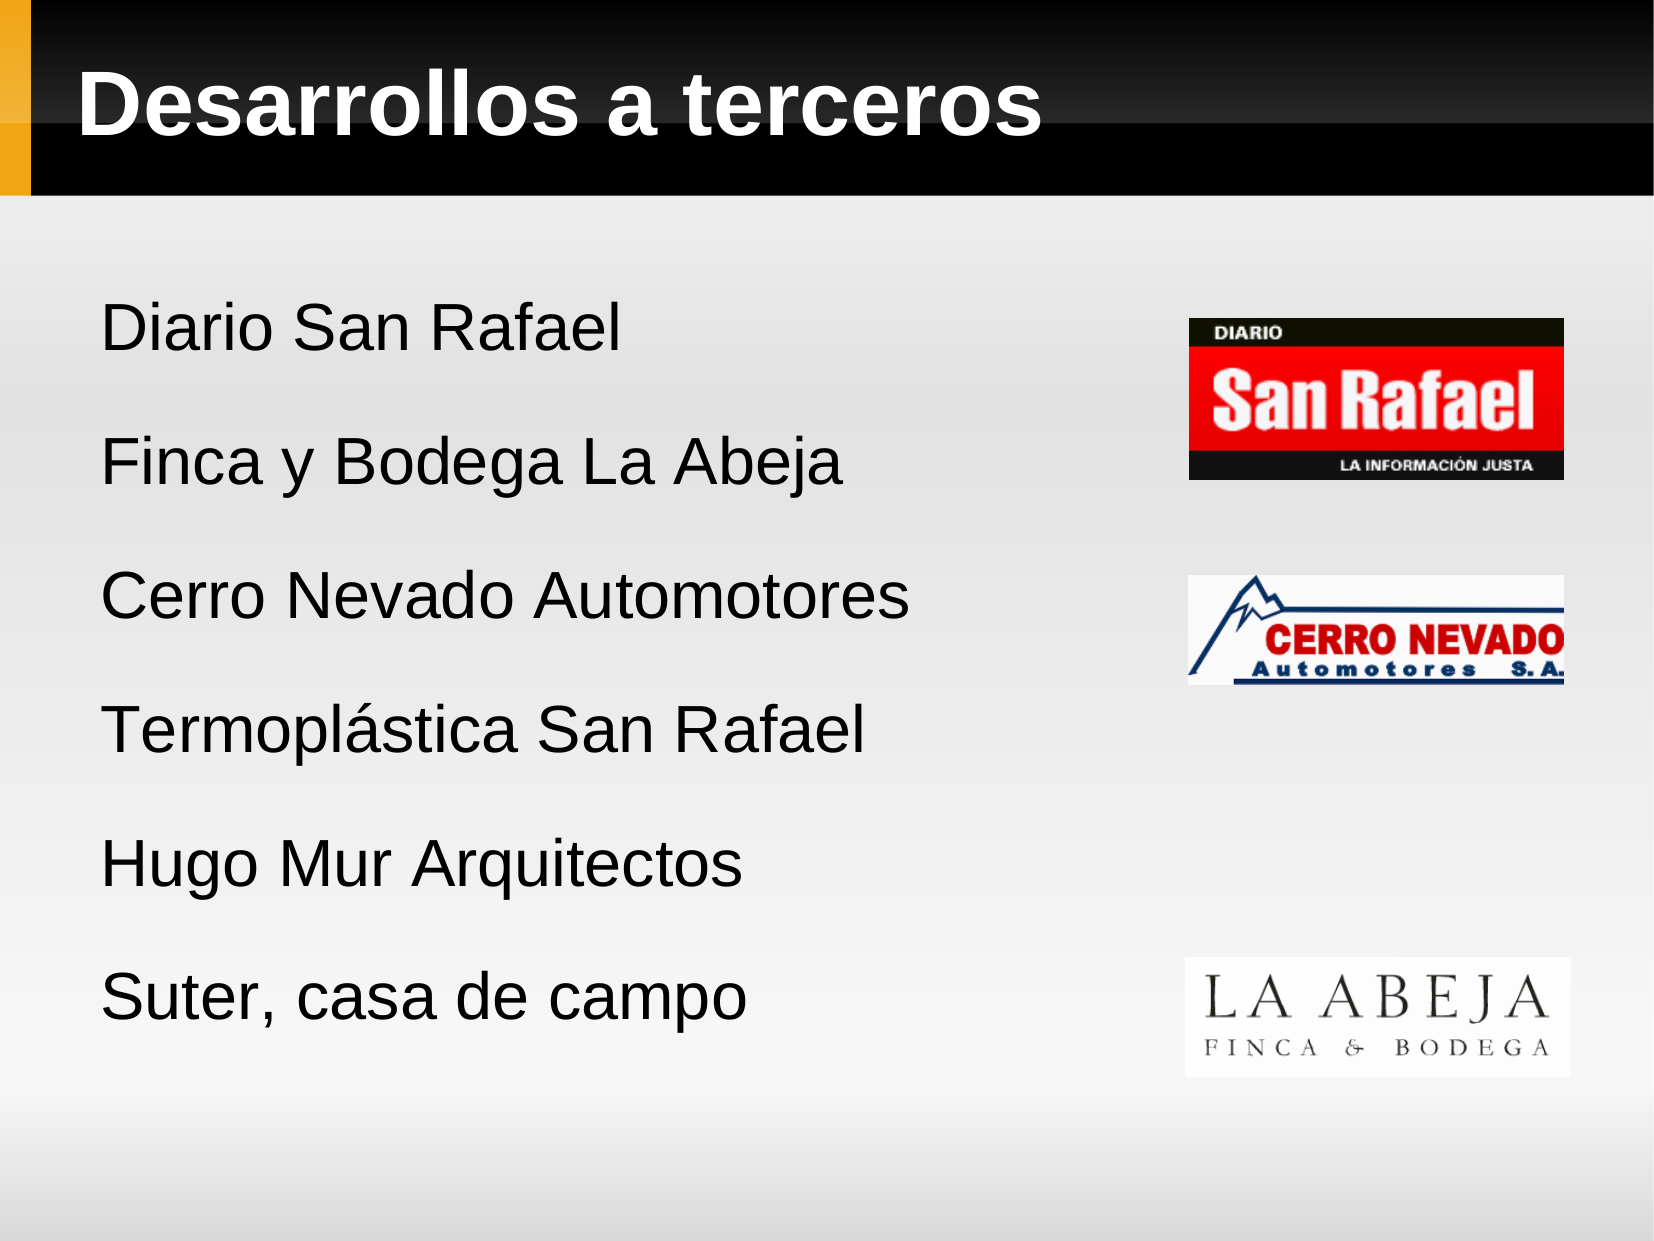

# Desarrollos a terceros
Diario San Rafael
Finca y Bodega La Abeja
Cerro Nevado Automotores
Termoplástica San Rafael
Hugo Mur Arquitectos
Suter, casa de campo